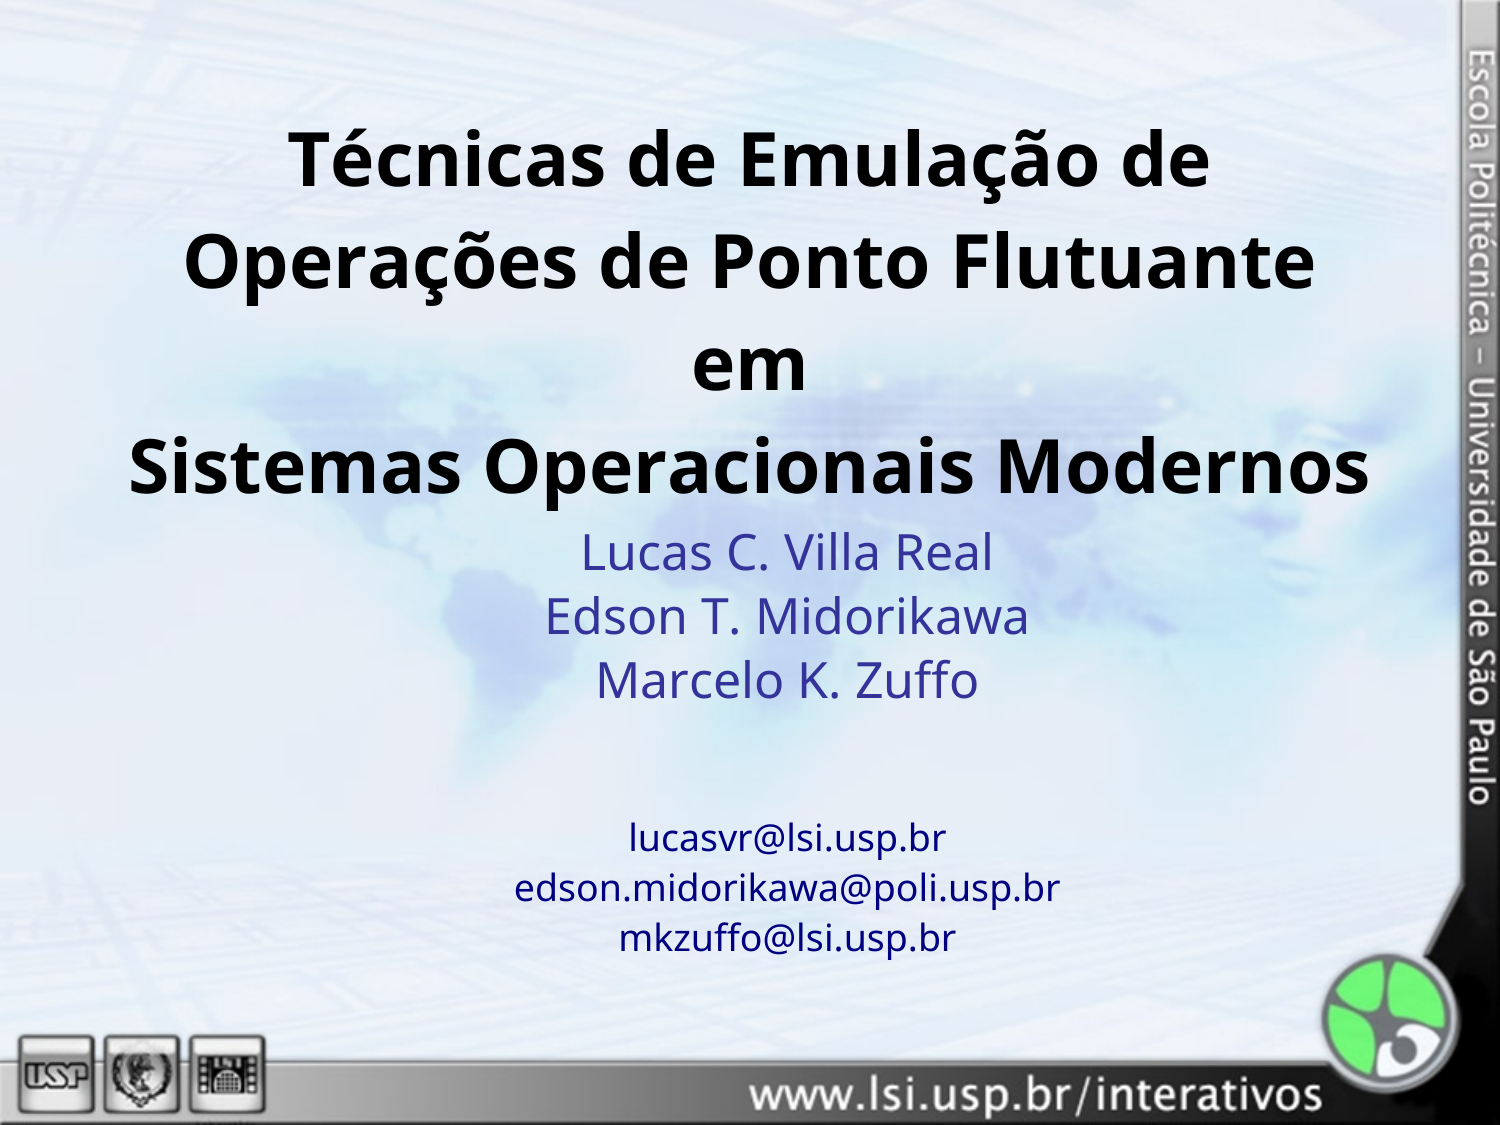

# Técnicas de Emulação de Operações de Ponto Flutuante em Sistemas Operacionais Modernos
Lucas C. Villa Real
Edson T. Midorikawa
Marcelo K. Zuffo
lucasvr@lsi.usp.br
edson.midorikawa@poli.usp.br
mkzuffo@lsi.usp.br